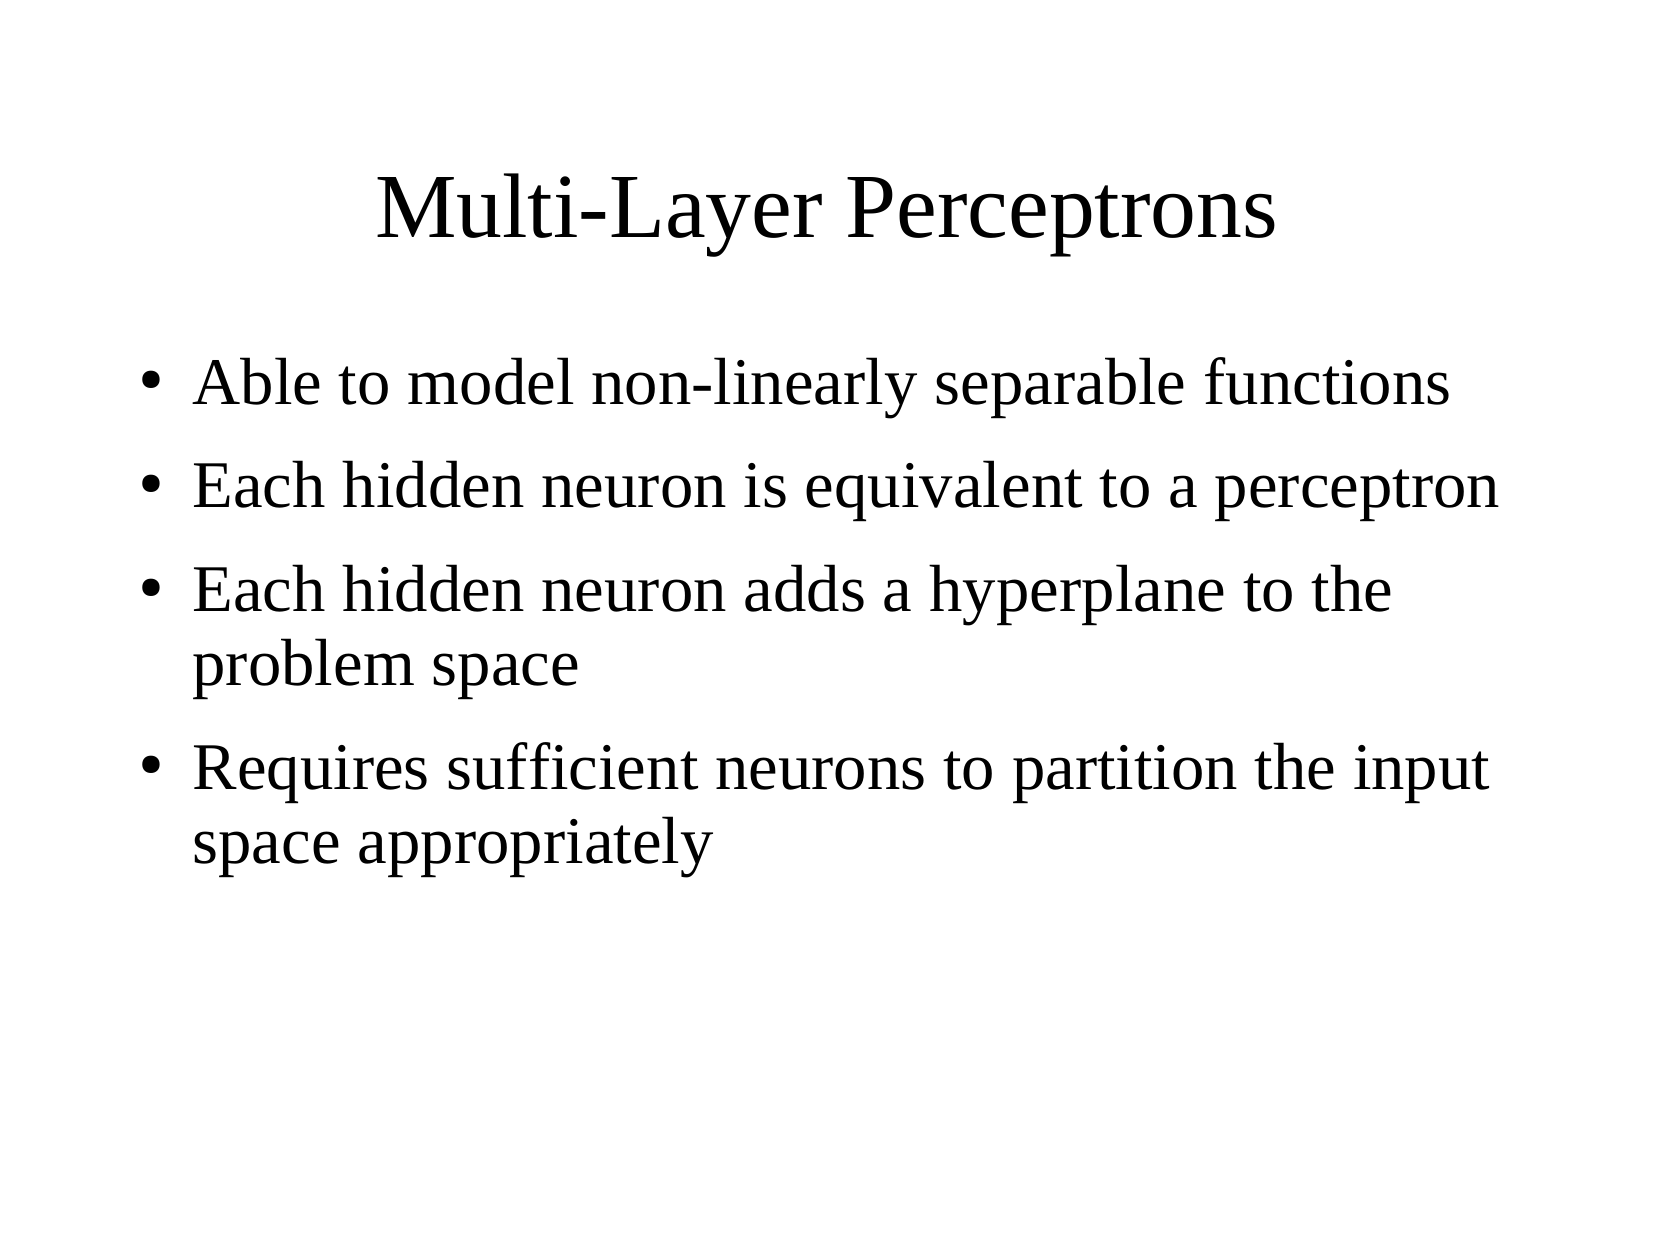

# Multi-Layer Perceptrons
Able to model non-linearly separable functions
Each hidden neuron is equivalent to a perceptron
Each hidden neuron adds a hyperplane to the problem space
Requires sufficient neurons to partition the input space appropriately